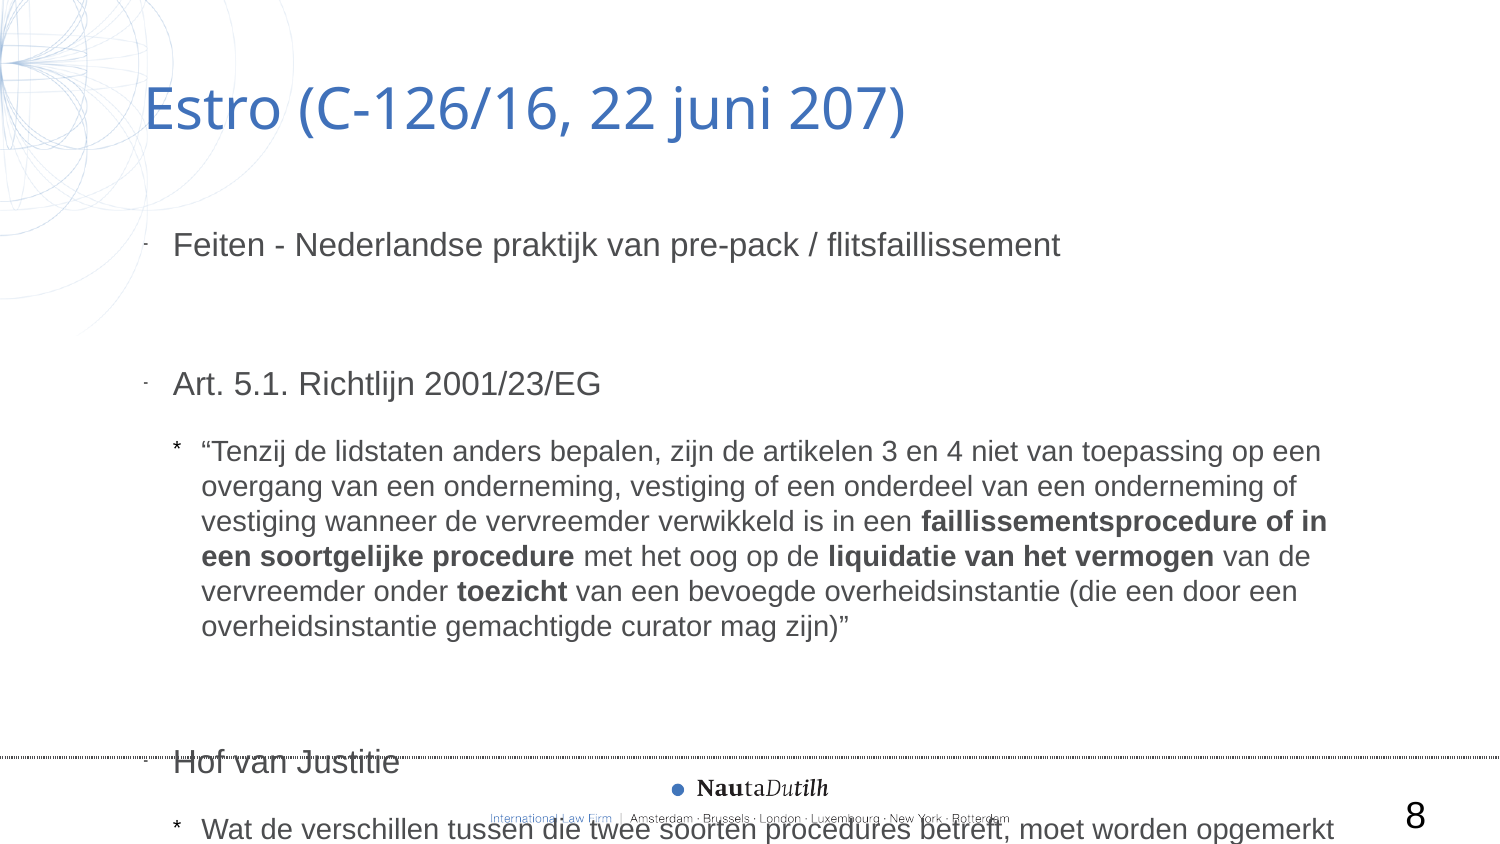

# Estro (C‑126/16, 22 juni 207)
Feiten - Nederlandse praktijk van pre-pack / flitsfaillissement
Art. 5.1. Richtlijn 2001/23/EG
“Tenzij de lidstaten anders bepalen, zijn de artikelen 3 en 4 niet van toepassing op een overgang van een onderneming, vestiging of een onderdeel van een onderneming of vestiging wanneer de vervreemder verwikkeld is in een faillissementsprocedure of in een soortgelijke procedure met het oog op de liquidatie van het vermogen van de vervreemder onder toezicht van een bevoegde overheidsinstantie (die een door een overheidsinstantie gemachtigde curator mag zijn)”
Hof van Justitie
Wat de verschillen tussen die twee soorten procedures betreft, moet worden opgemerkt dat (…) een procedure de voortzetting van de activiteit beoogt wanneer zij bedoeld is om het operationele karakter van de onderneming of van de levensvatbare onderdelen daarvan veilig te stellen. Een procedure die de liquidatie van het vermogen beoogt, zorgt daarentegen voor een zo hoog mogelijke uitbetaling aan de gezamenlijke schuldeisers. Ook al is het niet uitgesloten dat er een zekere overlapping kan zijn tussen die twee doelen die een bepaalde procedure nastreeft, het hoofddoel van een procedure die de voortzetting van de activiteit van de onderneming beoogt, blijft in elk geval het behoud van de betrokken onderneming.
Onmiddellijk gevolg voor boek XX: stil faillissement